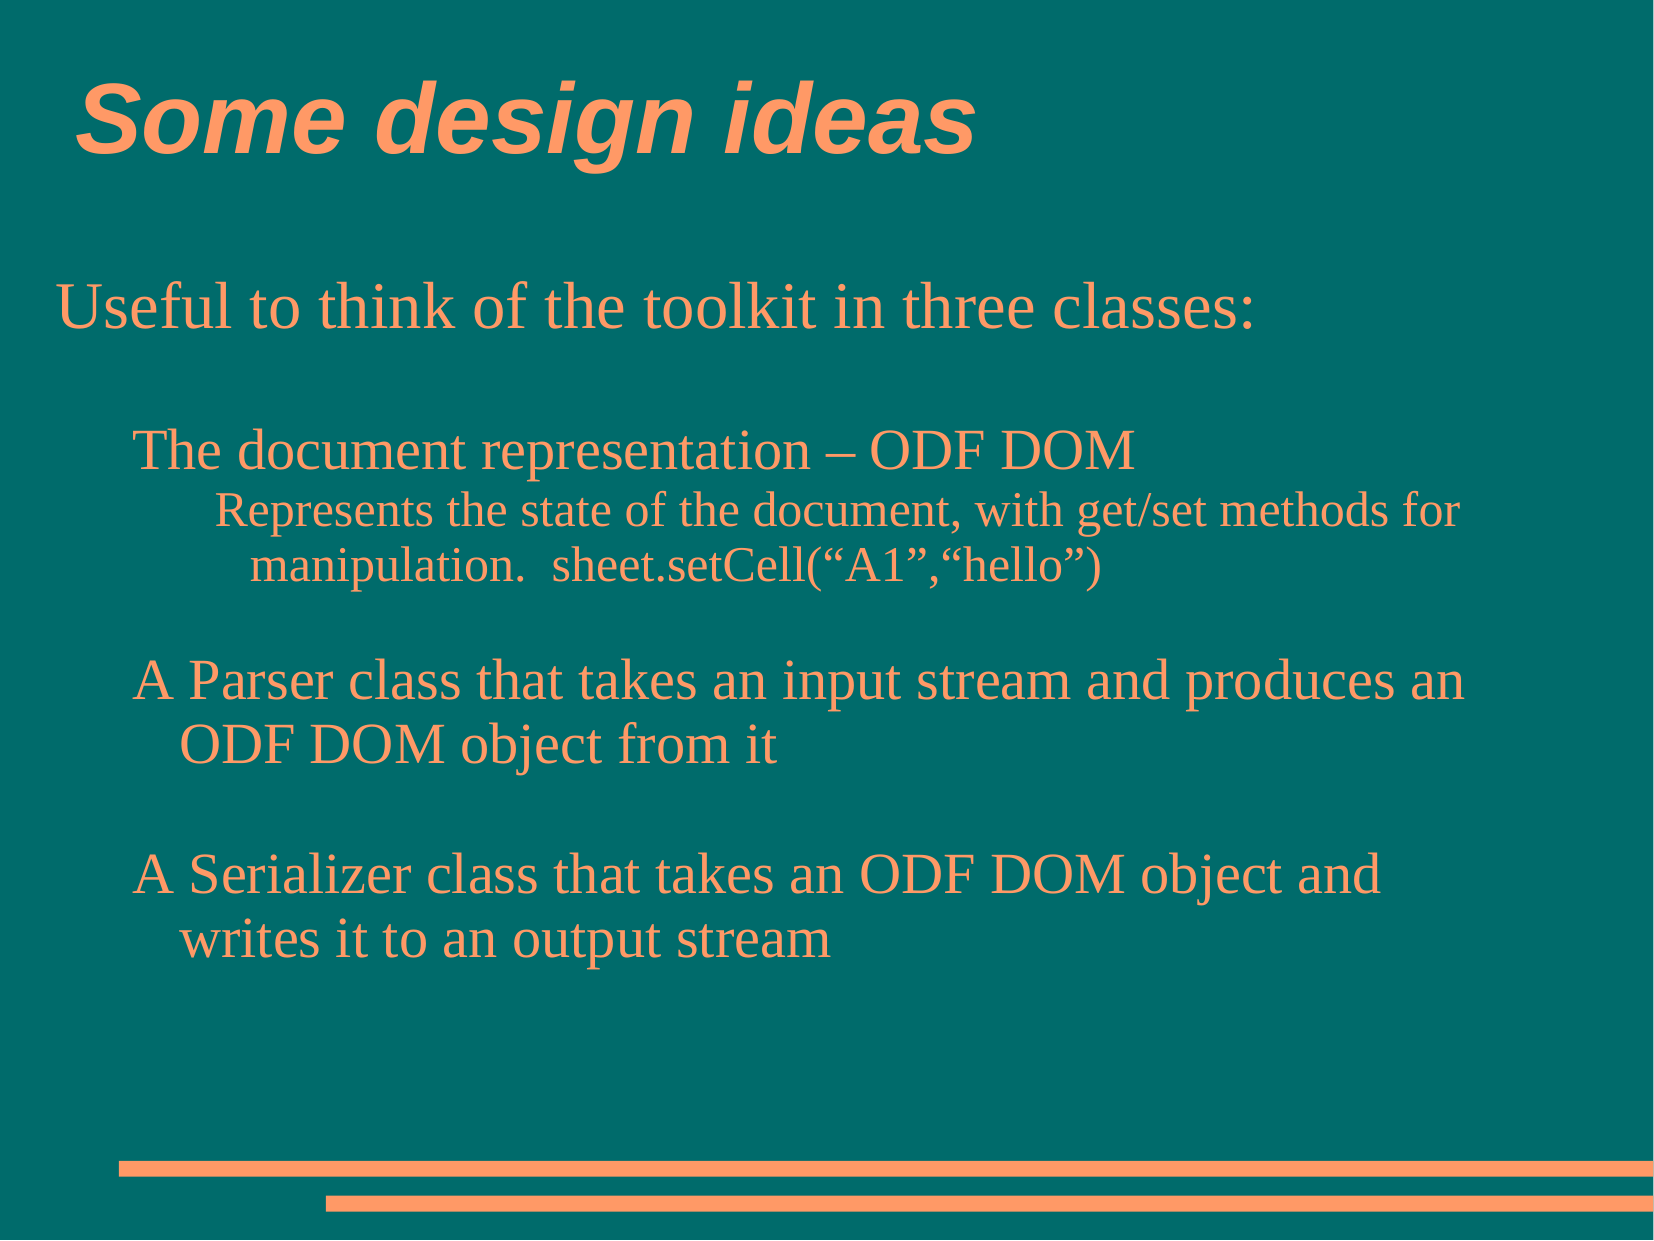

# Some design ideas
Useful to think of the toolkit in three classes:
The document representation – ODF DOM
Represents the state of the document, with get/set methods for manipulation. sheet.setCell(“A1”,“hello”)
A Parser class that takes an input stream and produces an ODF DOM object from it
A Serializer class that takes an ODF DOM object and writes it to an output stream